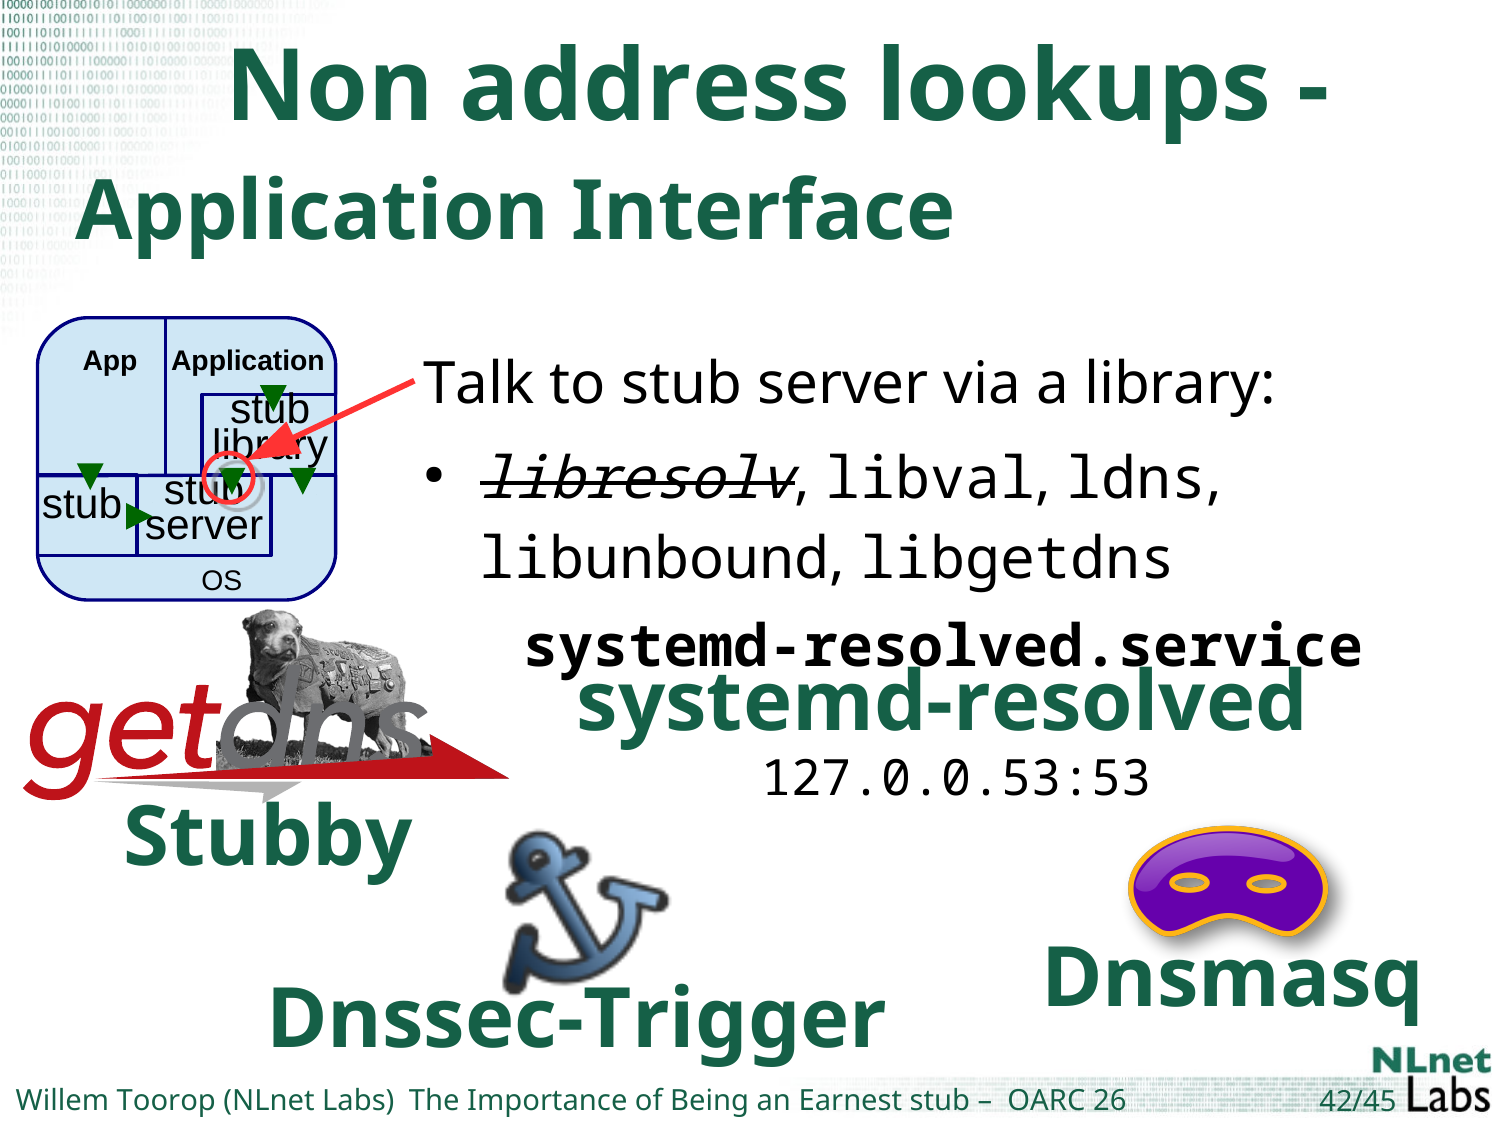

# Non address lookups - Application Interface
Talk to stub server via a library:
libresolv, libval, ldns, libunbound, libgetdns
App
Application
stub
library
stub
server
stub
OS
systemd-resolved.service
systemd-resolved
127.0.0.53:53
Stubby
Dnsmasq
Dnssec-Trigger